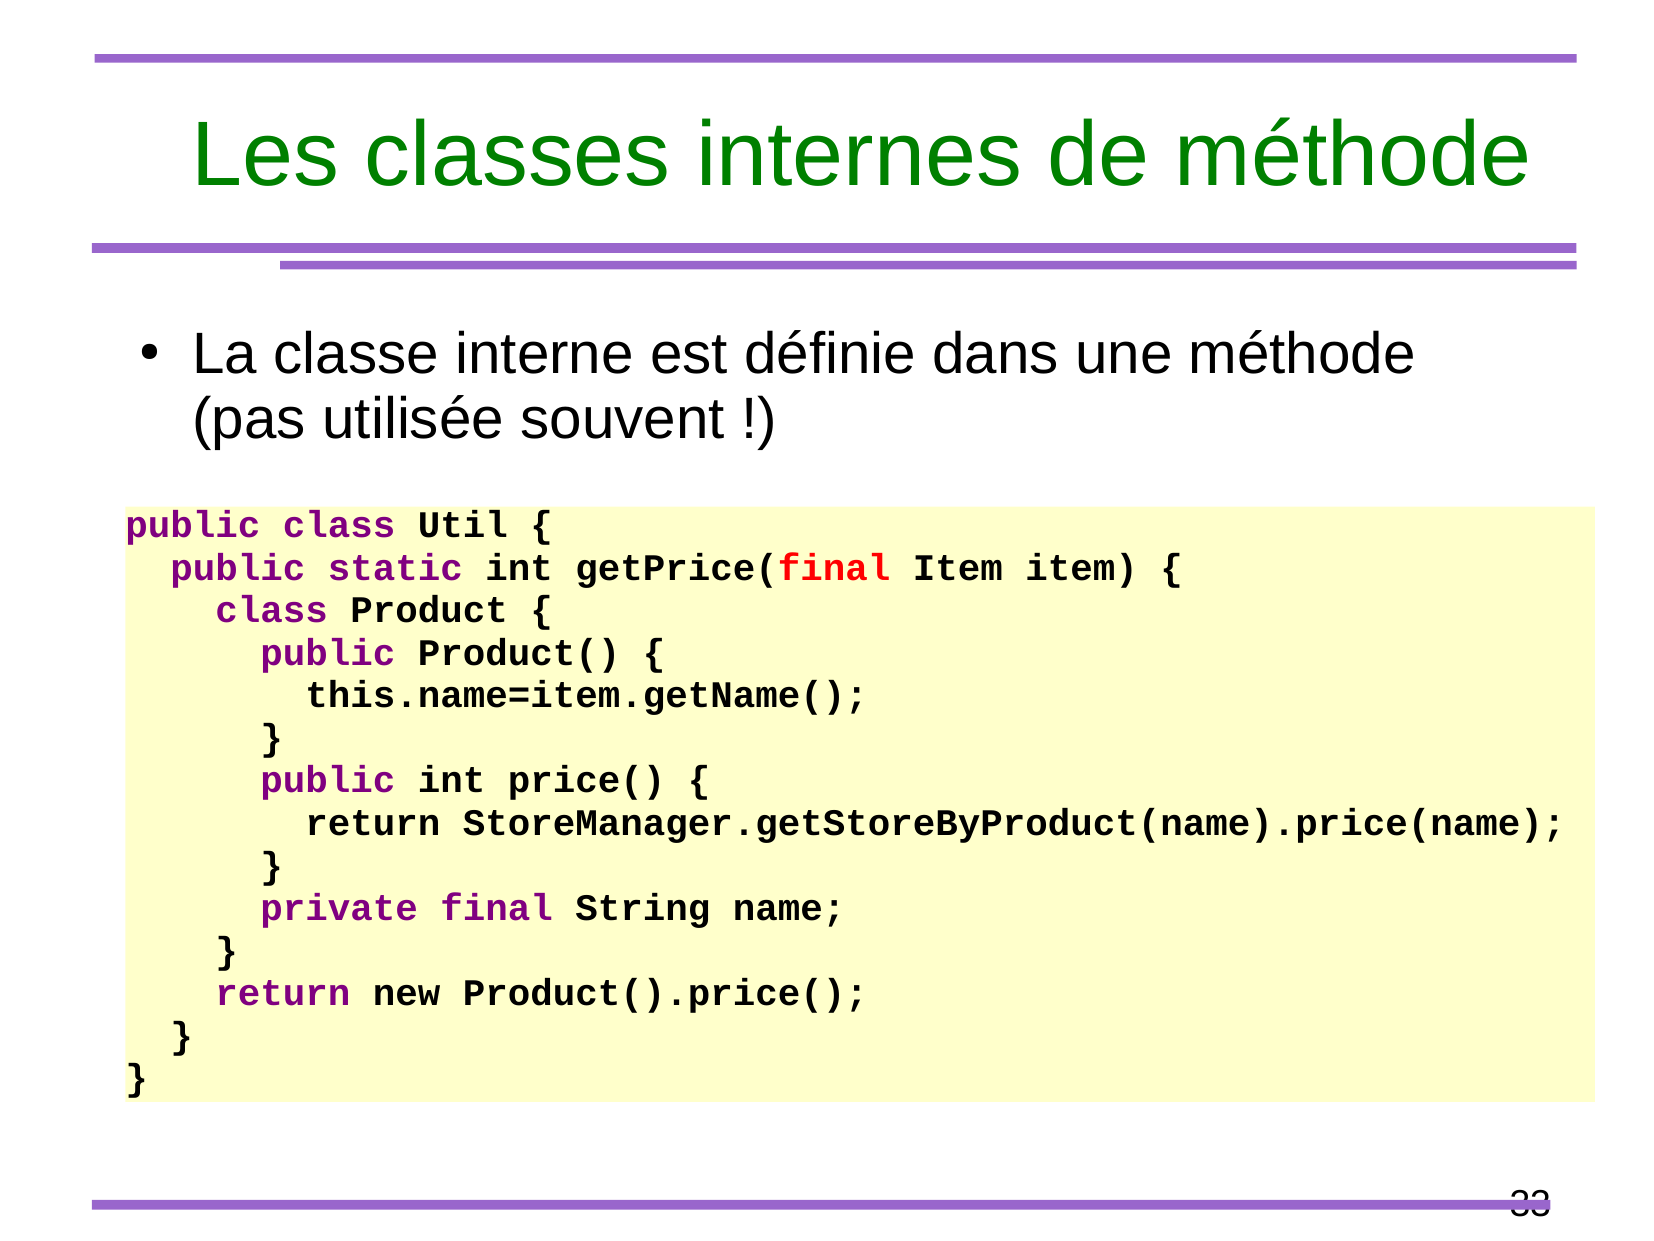

# Les classes internes de méthode
La classe interne est définie dans une méthode (pas utilisée souvent !)
public class Util {
 public static int getPrice(final Item item) {
 class Product {
 public Product() {
 this.name=item.getName();
 }
 public int price() {
 return StoreManager.getStoreByProduct(name).price(name);
 }
 private final String name;
 }
 return new Product().price();
 }
}